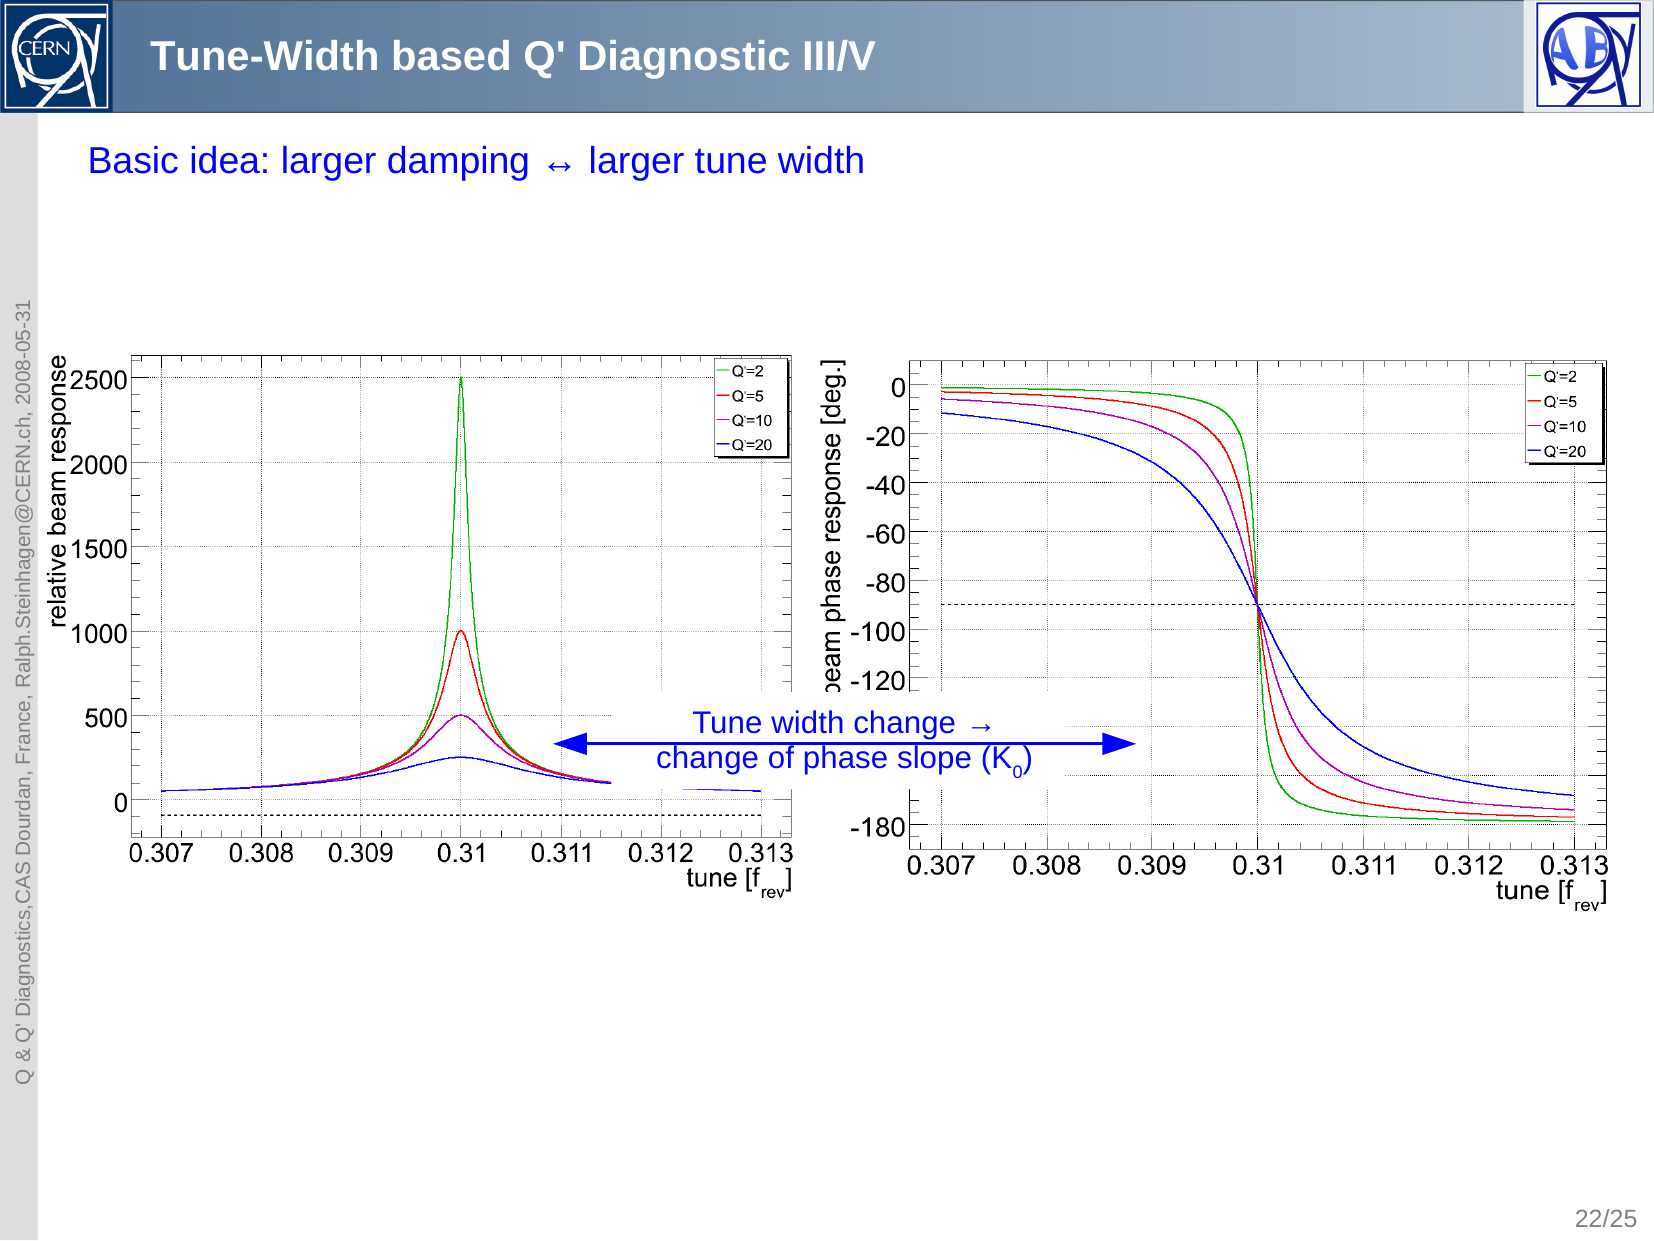

# Tune-Width based Q' Diagnostic III/V
Basic idea: larger damping ↔ larger tune width
Tune width change →
change of phase slope (K0)